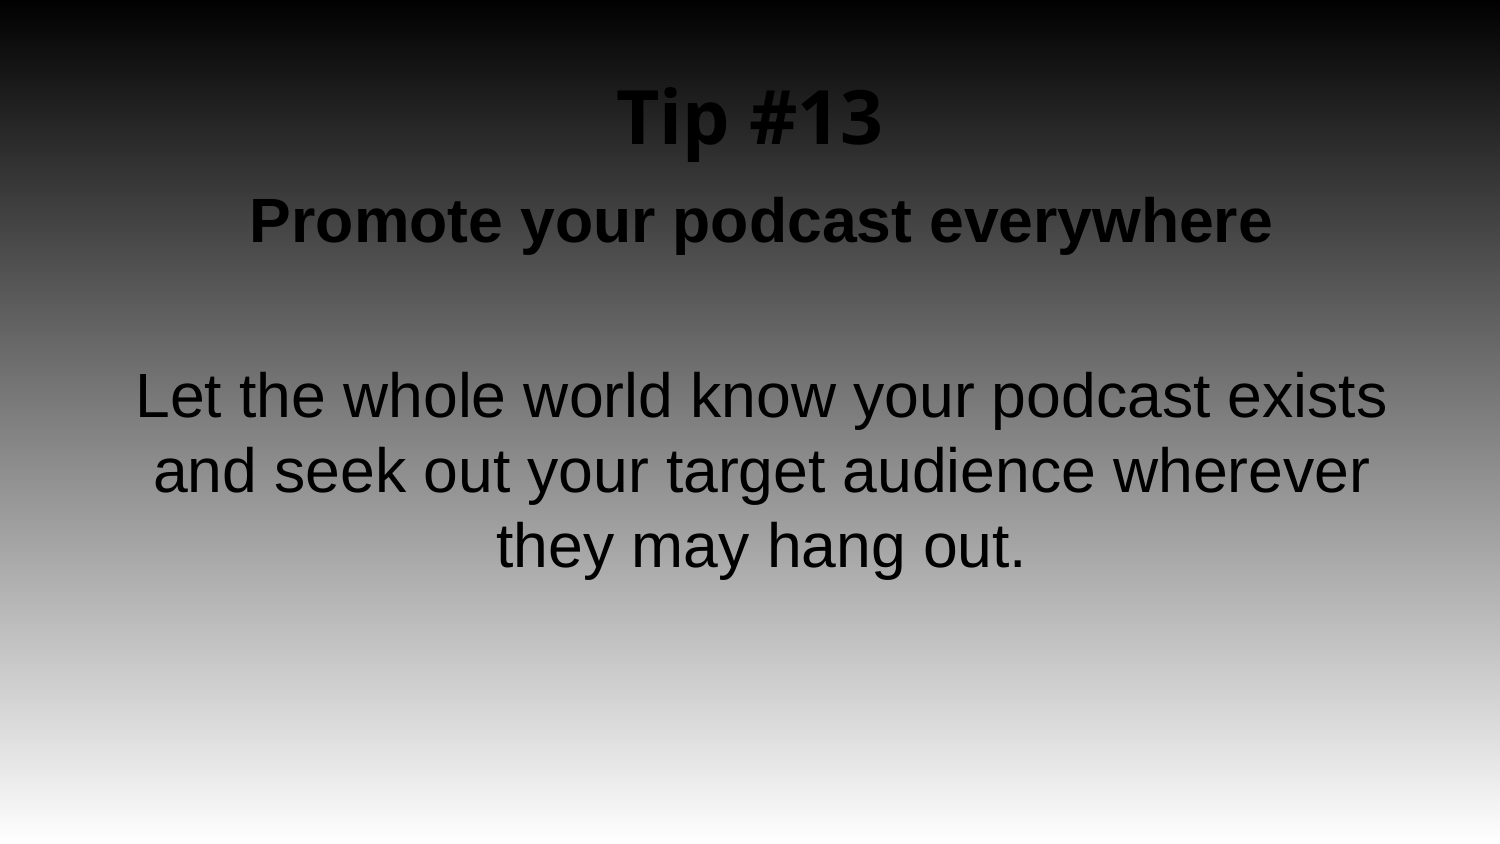

# Tip #13
Promote your podcast everywhere
Let the whole world know your podcast exists and seek out your target audience wherever they may hang out.